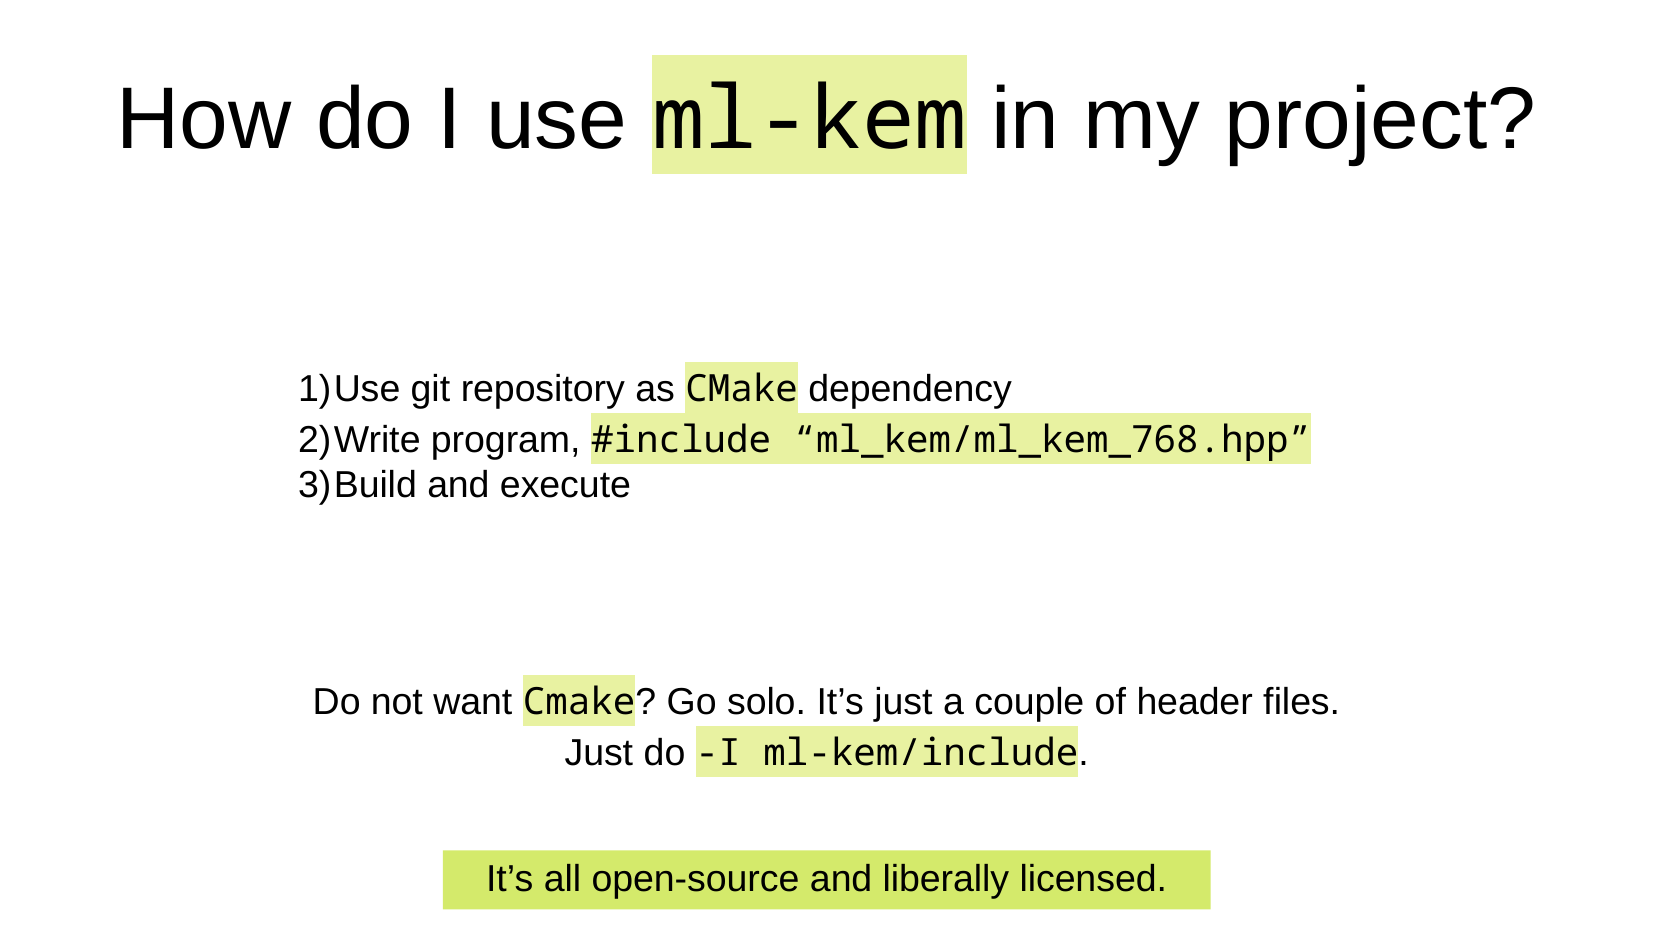

# How do I use ml-kem in my project?
Use git repository as CMake dependency
Write program, #include “ml_kem/ml_kem_768.hpp”
Build and execute
Do not want Cmake? Go solo. It’s just a couple of header files. Just do -I ml-kem/include.
It’s all open-source and liberally licensed.